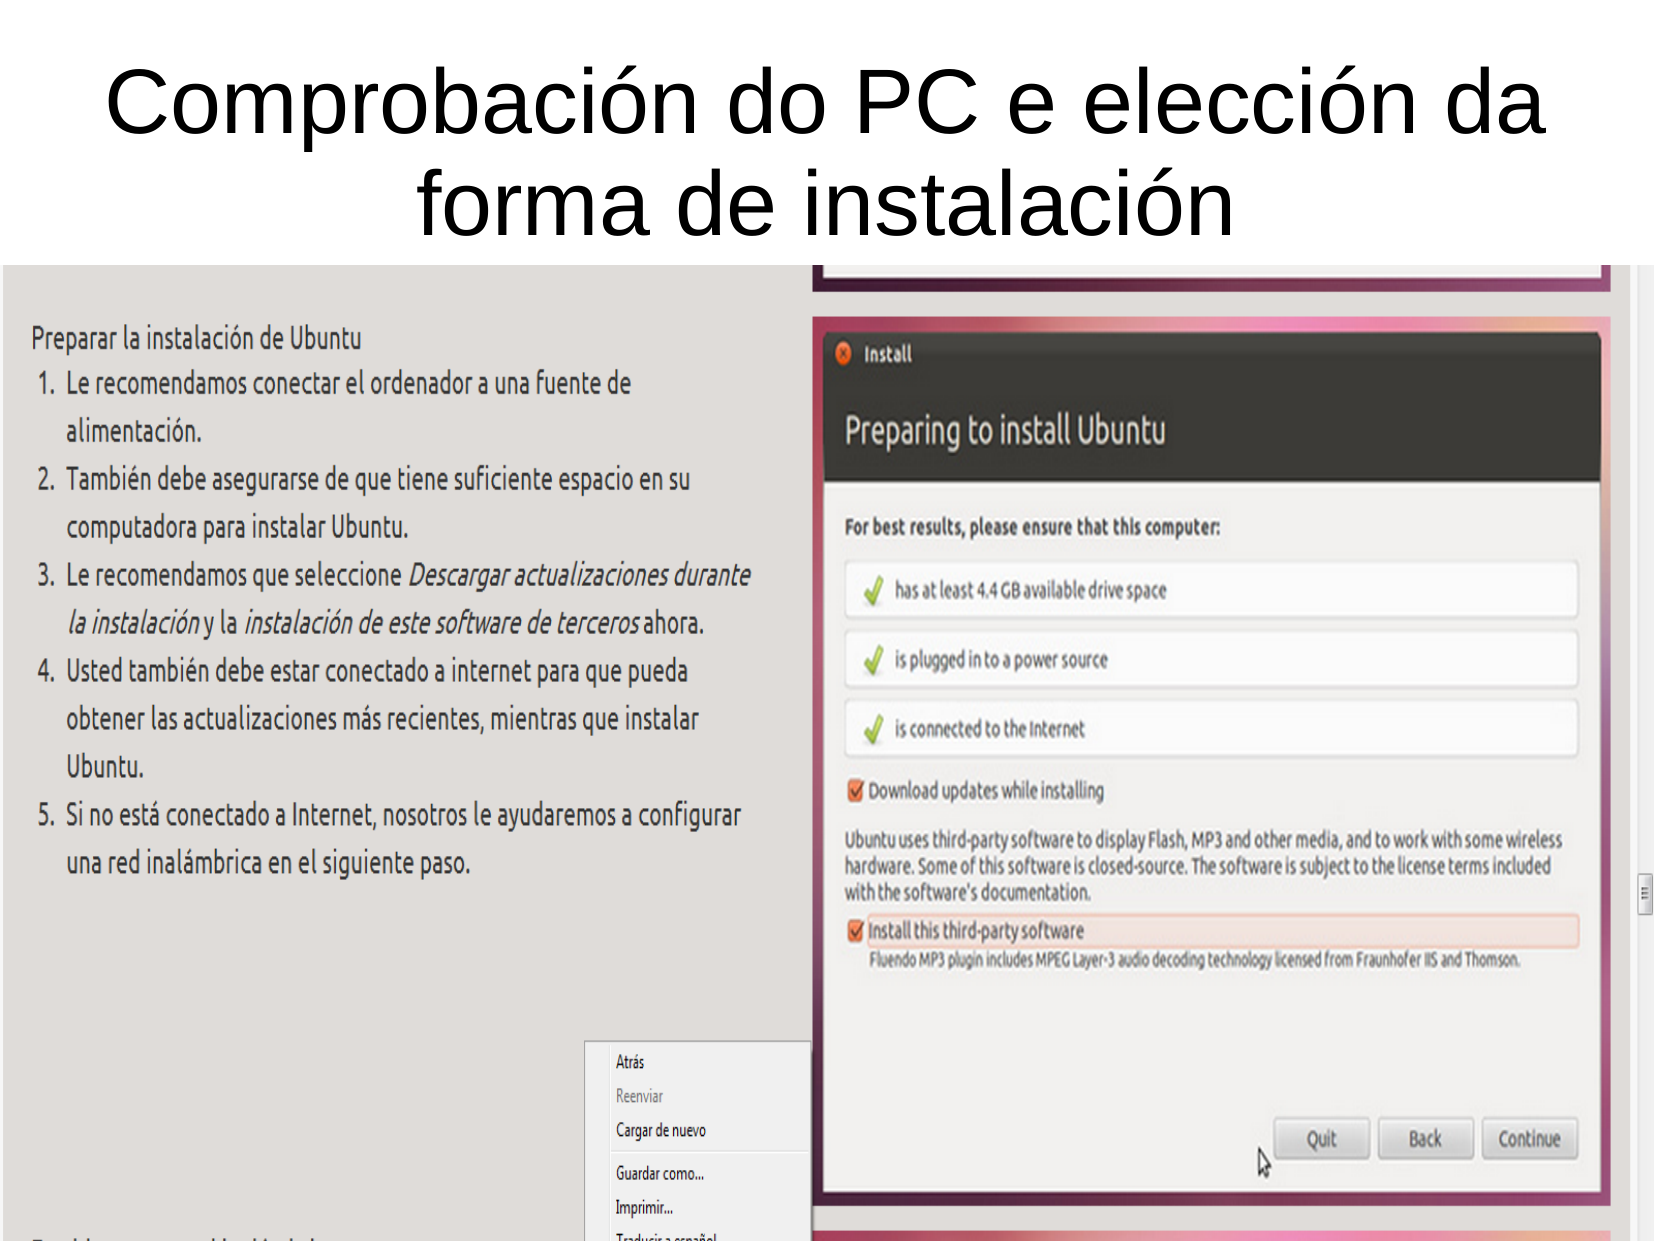

# Comprobación do PC e elección da forma de instalación